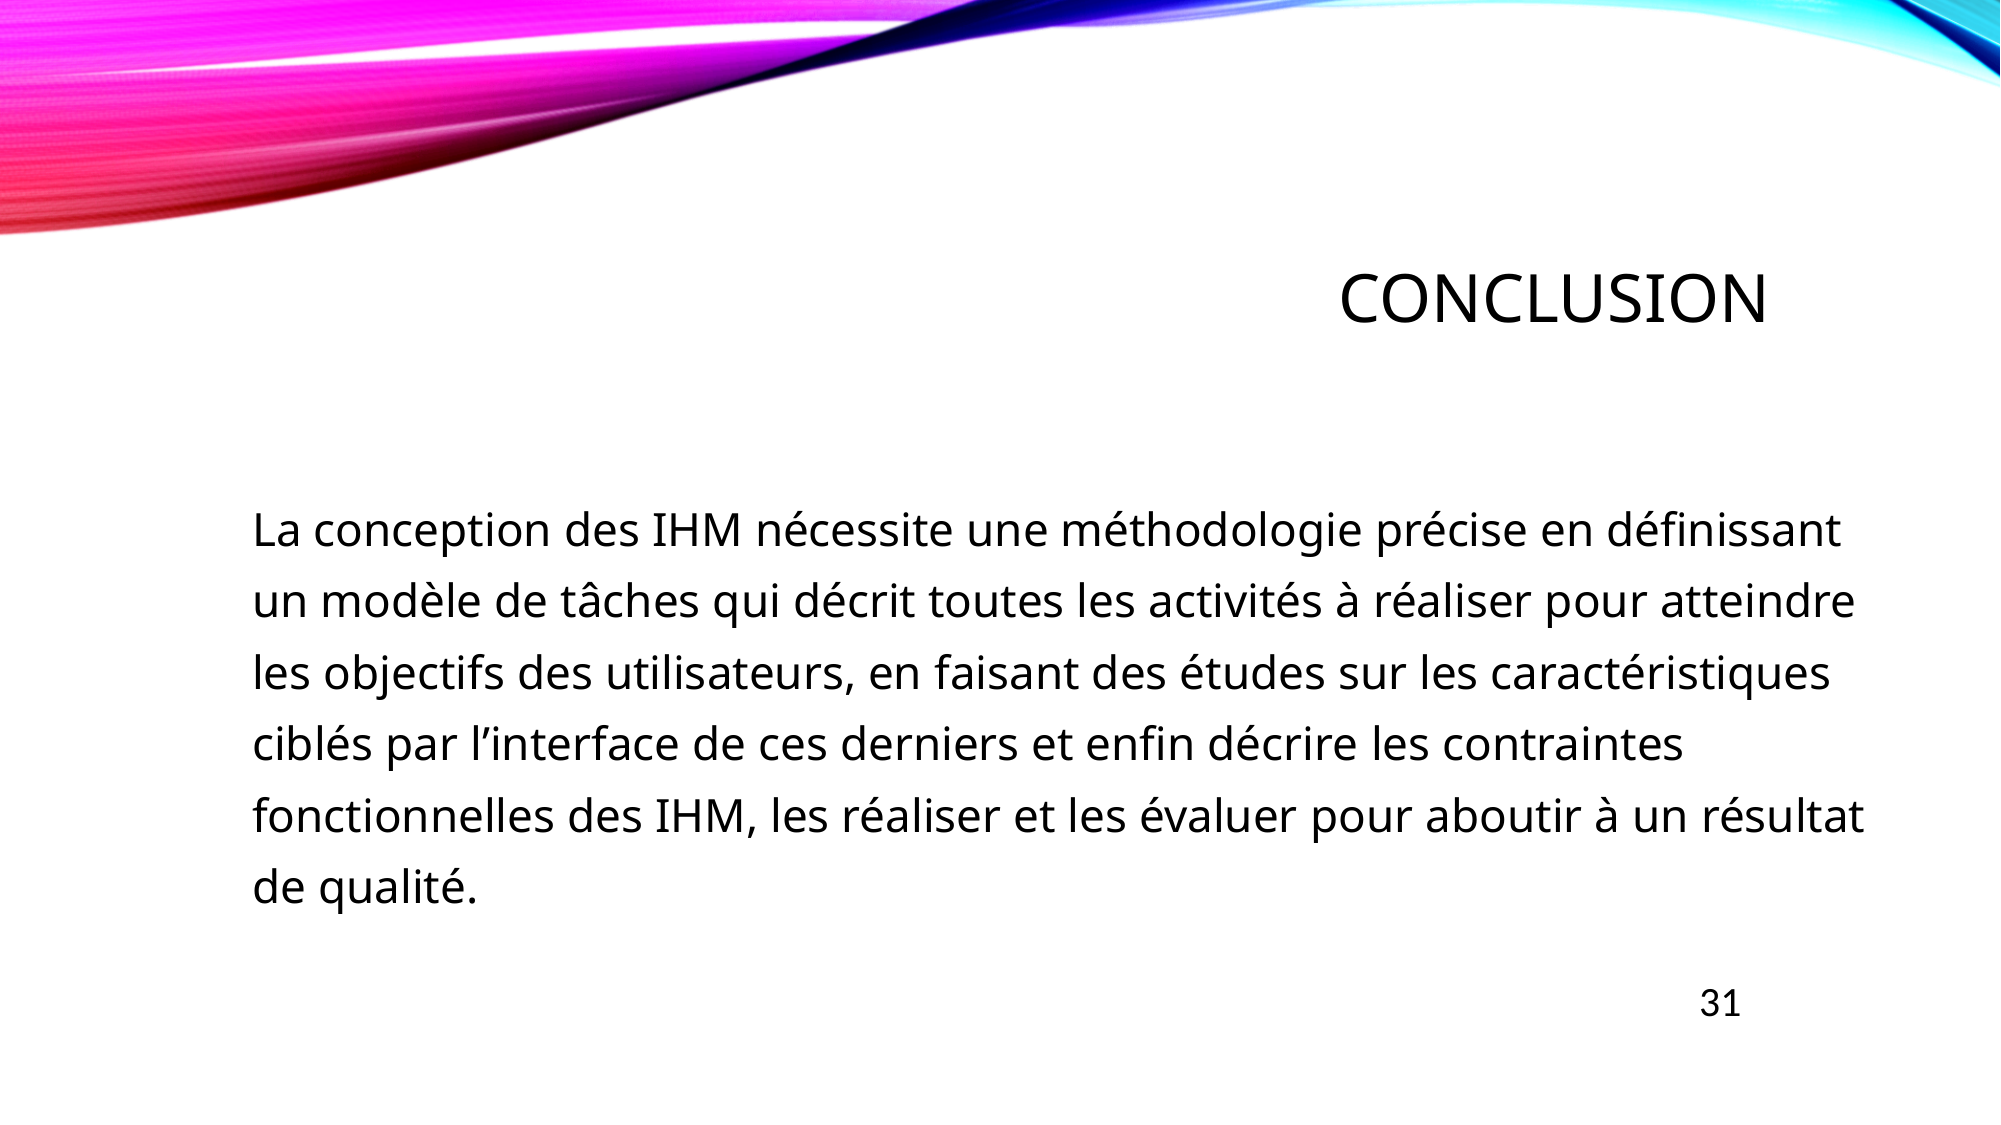

CONCLUSION
# La conception des IHM nécessite une méthodologie précise en définissant un modèle de tâches qui décrit toutes les activités à réaliser pour atteindre les objectifs des utilisateurs, en faisant des études sur les caractéristiques ciblés par l’interface de ces derniers et enfin décrire les contraintes fonctionnelles des IHM, les réaliser et les évaluer pour aboutir à un résultat de qualité.